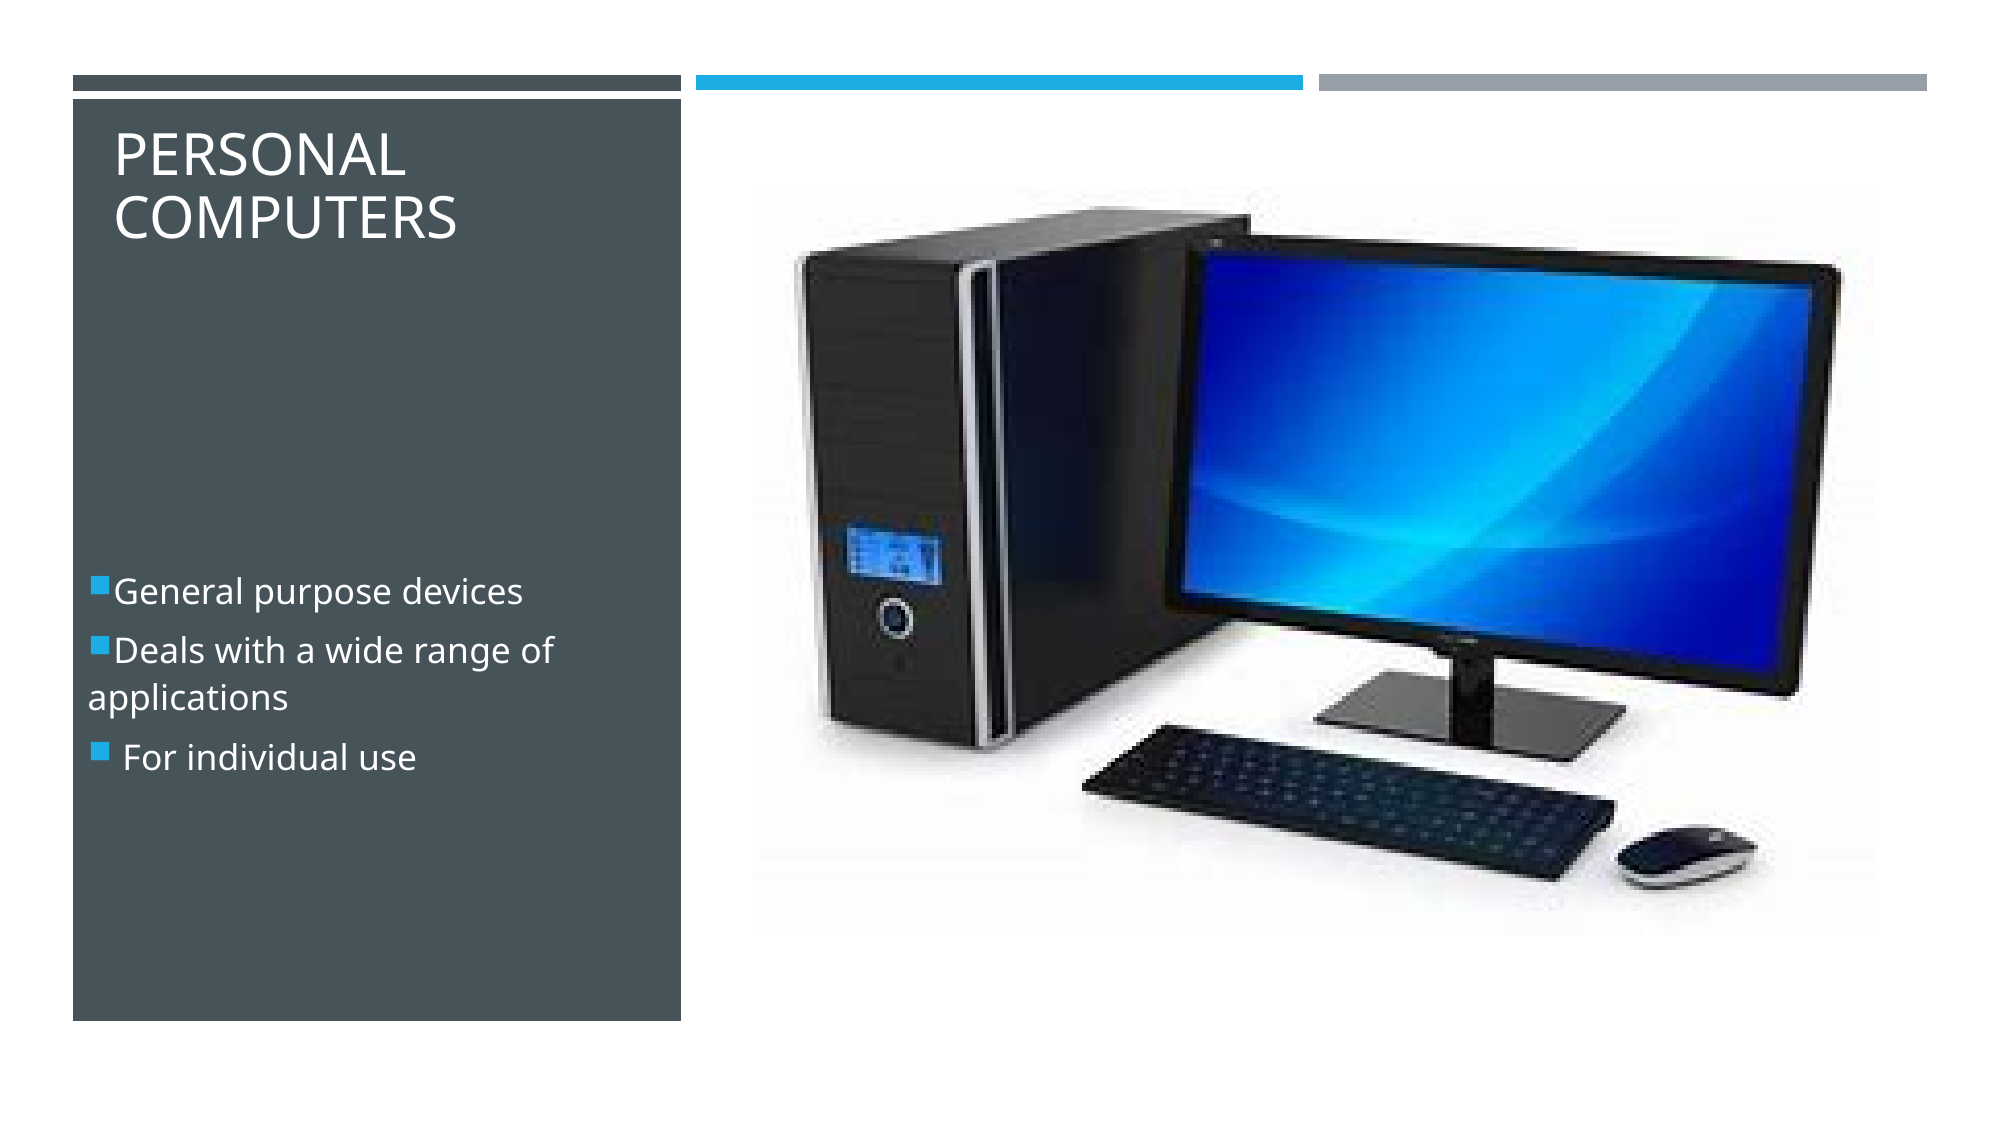

# personal computers
General purpose devices
Deals with a wide range of applications
 For individual use